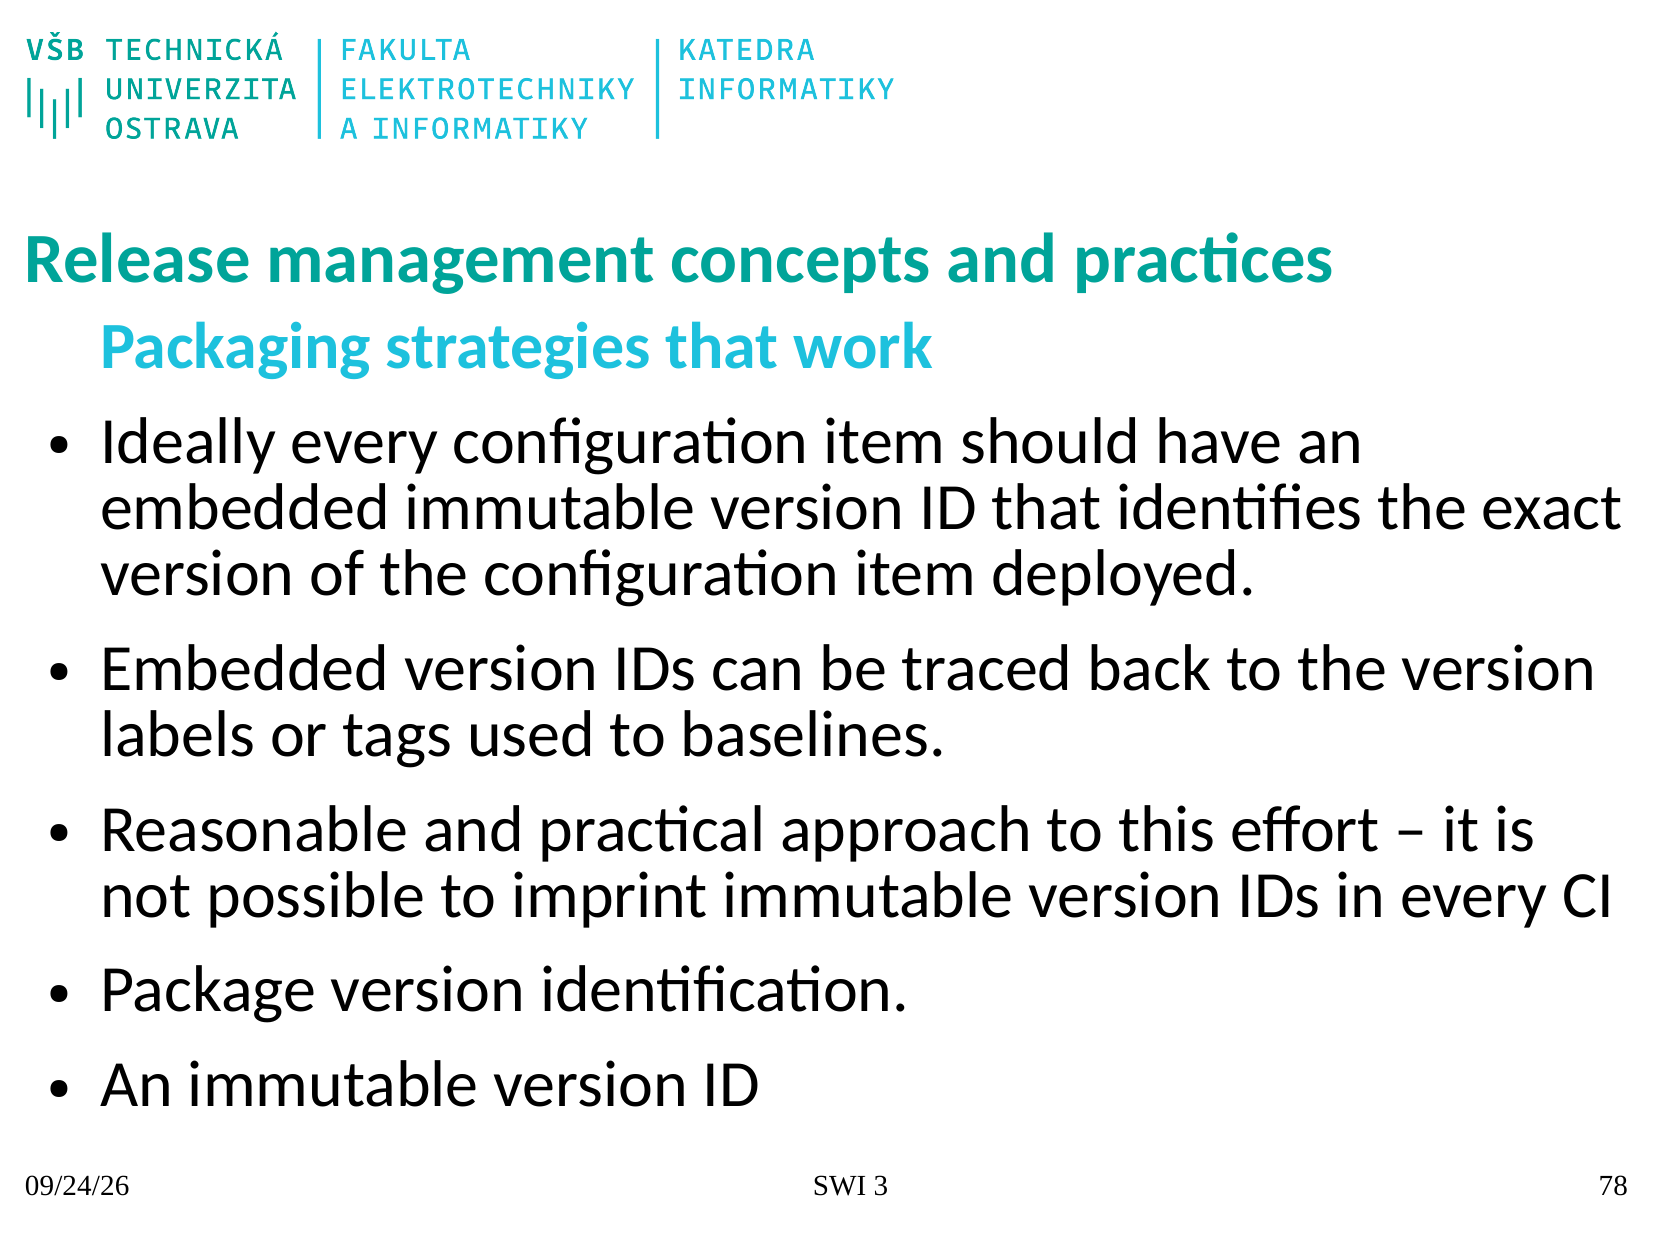

# Release management concepts and practices
Packaging strategies that work
Ideally every configuration item should have an embedded immutable version ID that identifies the exact version of the configuration item deployed.
Embedded version IDs can be traced back to the version labels or tags used to baselines.
Reasonable and practical approach to this effort – it is not possible to imprint immutable version IDs in every CI
Package version identification.
An immutable version ID
SWI 3
78